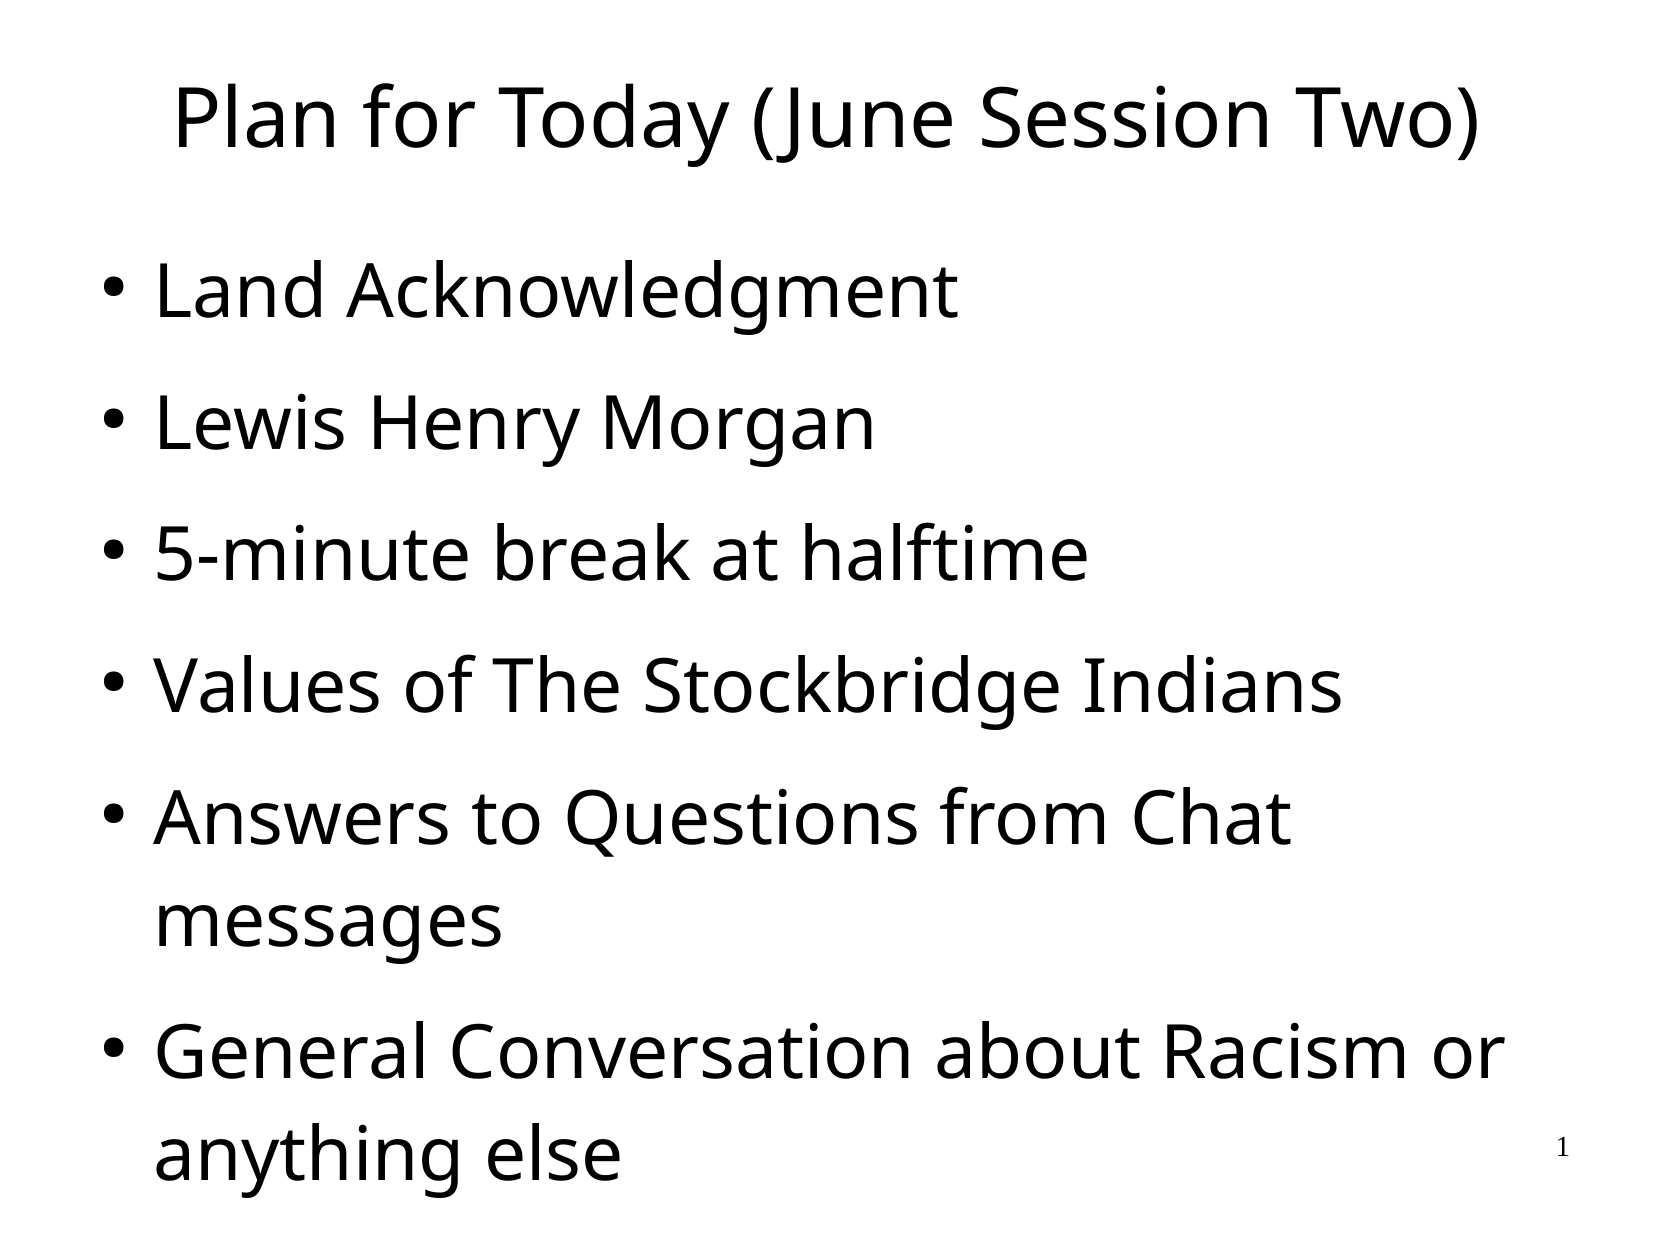

# Plan for Today (June Session Two)
Land Acknowledgment
Lewis Henry Morgan
5-minute break at halftime
Values of The Stockbridge Indians
Answers to Questions from Chat messages
General Conversation about Racism or anything else
1